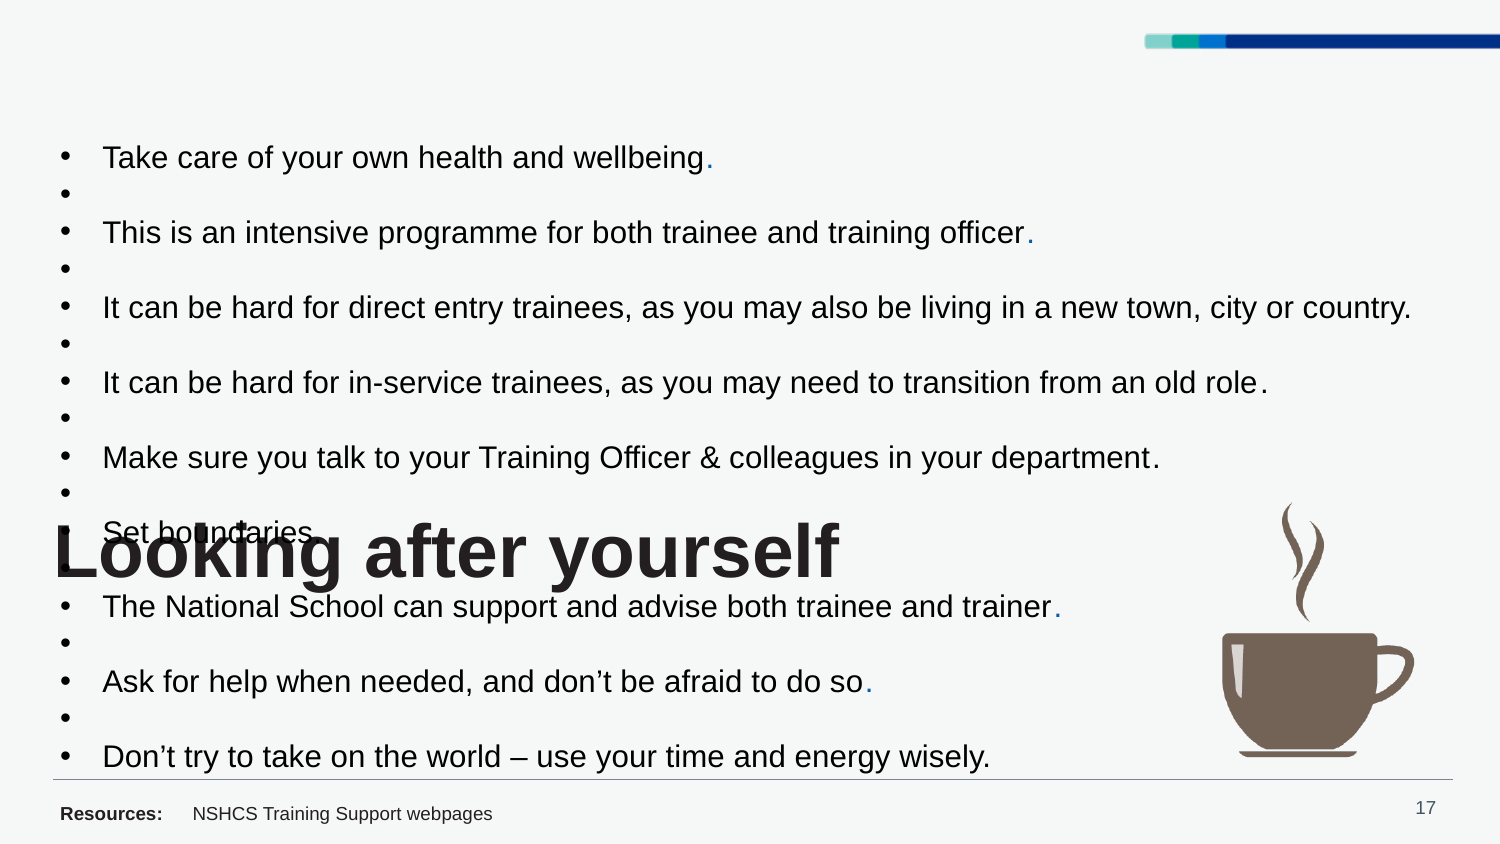

Take care of your own health and wellbeing​​.
This is an intensive programme for both trainee and training officer.
It can be hard for direct entry trainees, as you may also be living in a new town, city or country.​
It can be hard for in-service trainees, as you may need to transition from an old role​.
Make sure you talk to your Training Officer & colleagues in your department​.
Set boundaries.
The National School can support and advise both trainee and trainer​. ​
Ask for help when needed, and don’t be afraid to do so​​.
Don’t try to take on the world – use your time and energy wisely.​
# Looking after yourself
NSHCS Training Support webpages
Resources: